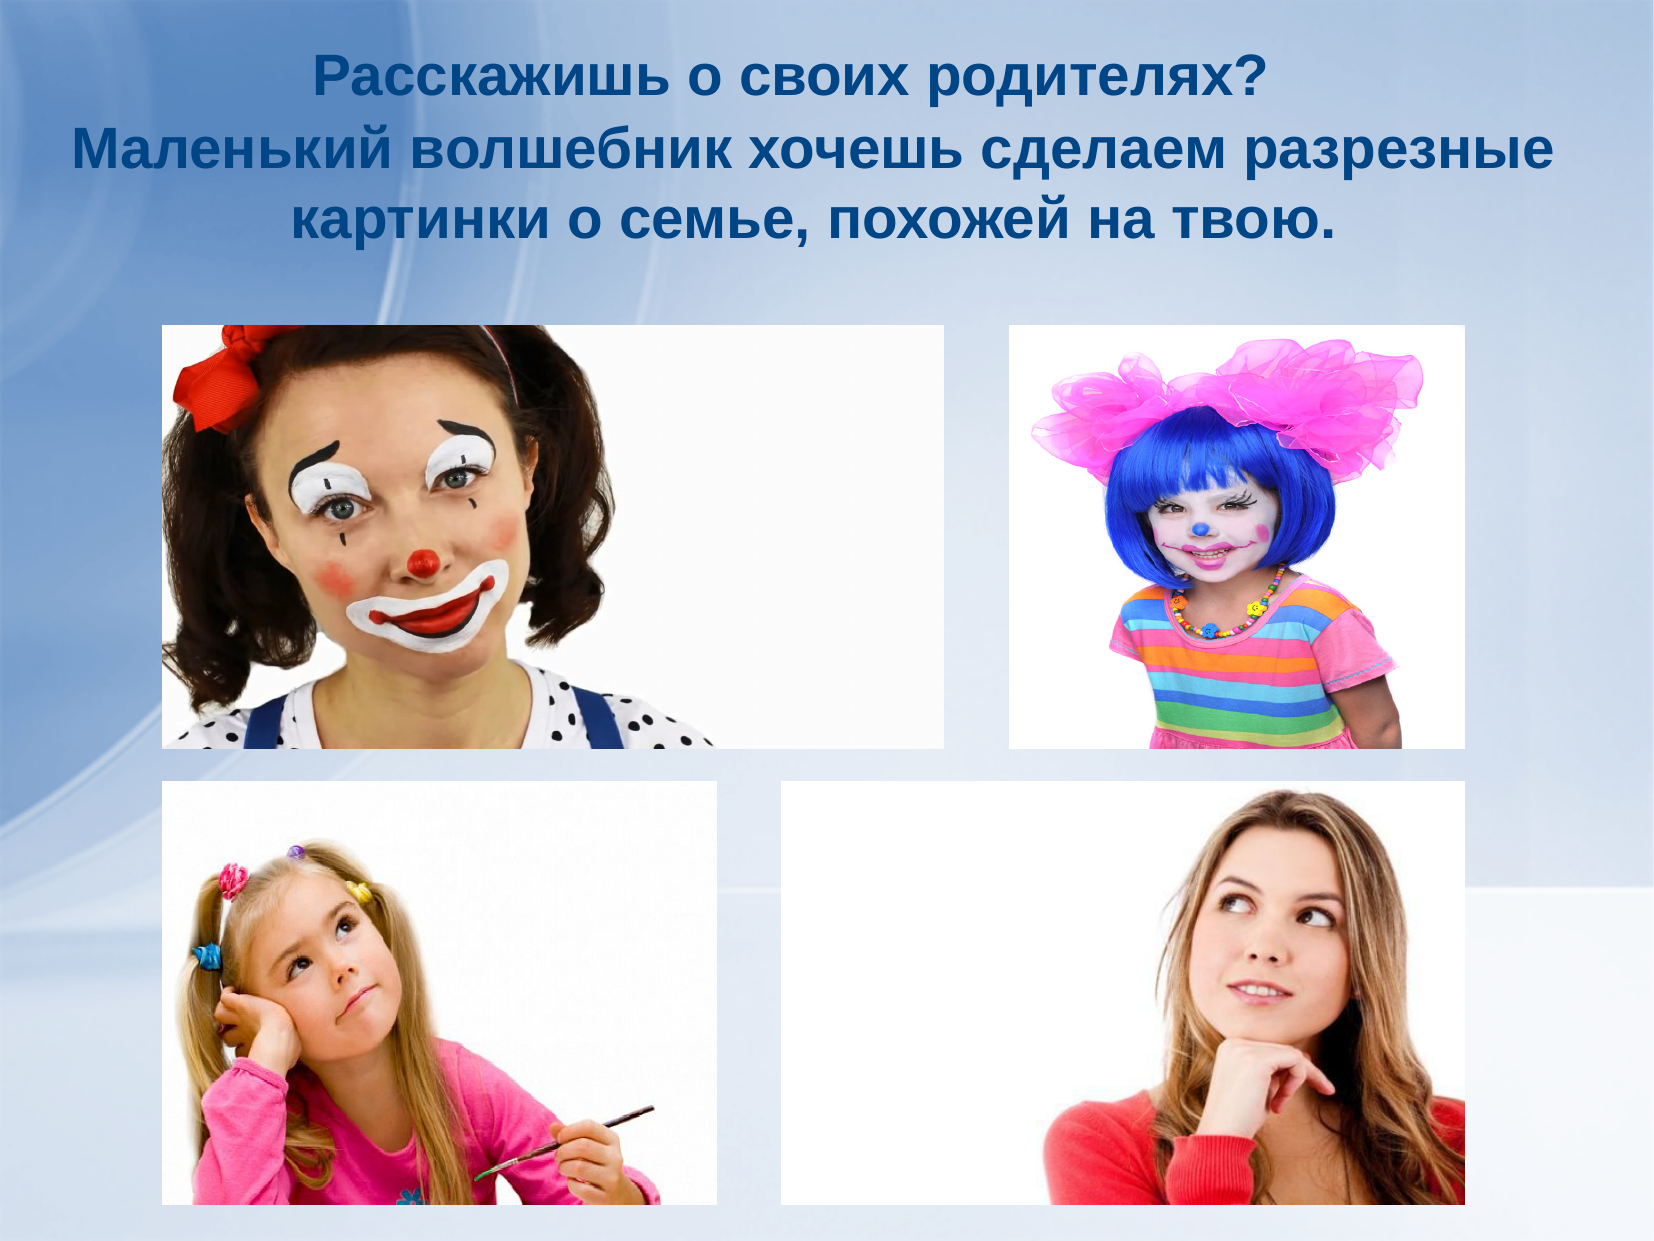

# Расскажишь о своих родителях? Маленький волшебник хочешь сделаем разрезные картинки о семье, похожей на твою.